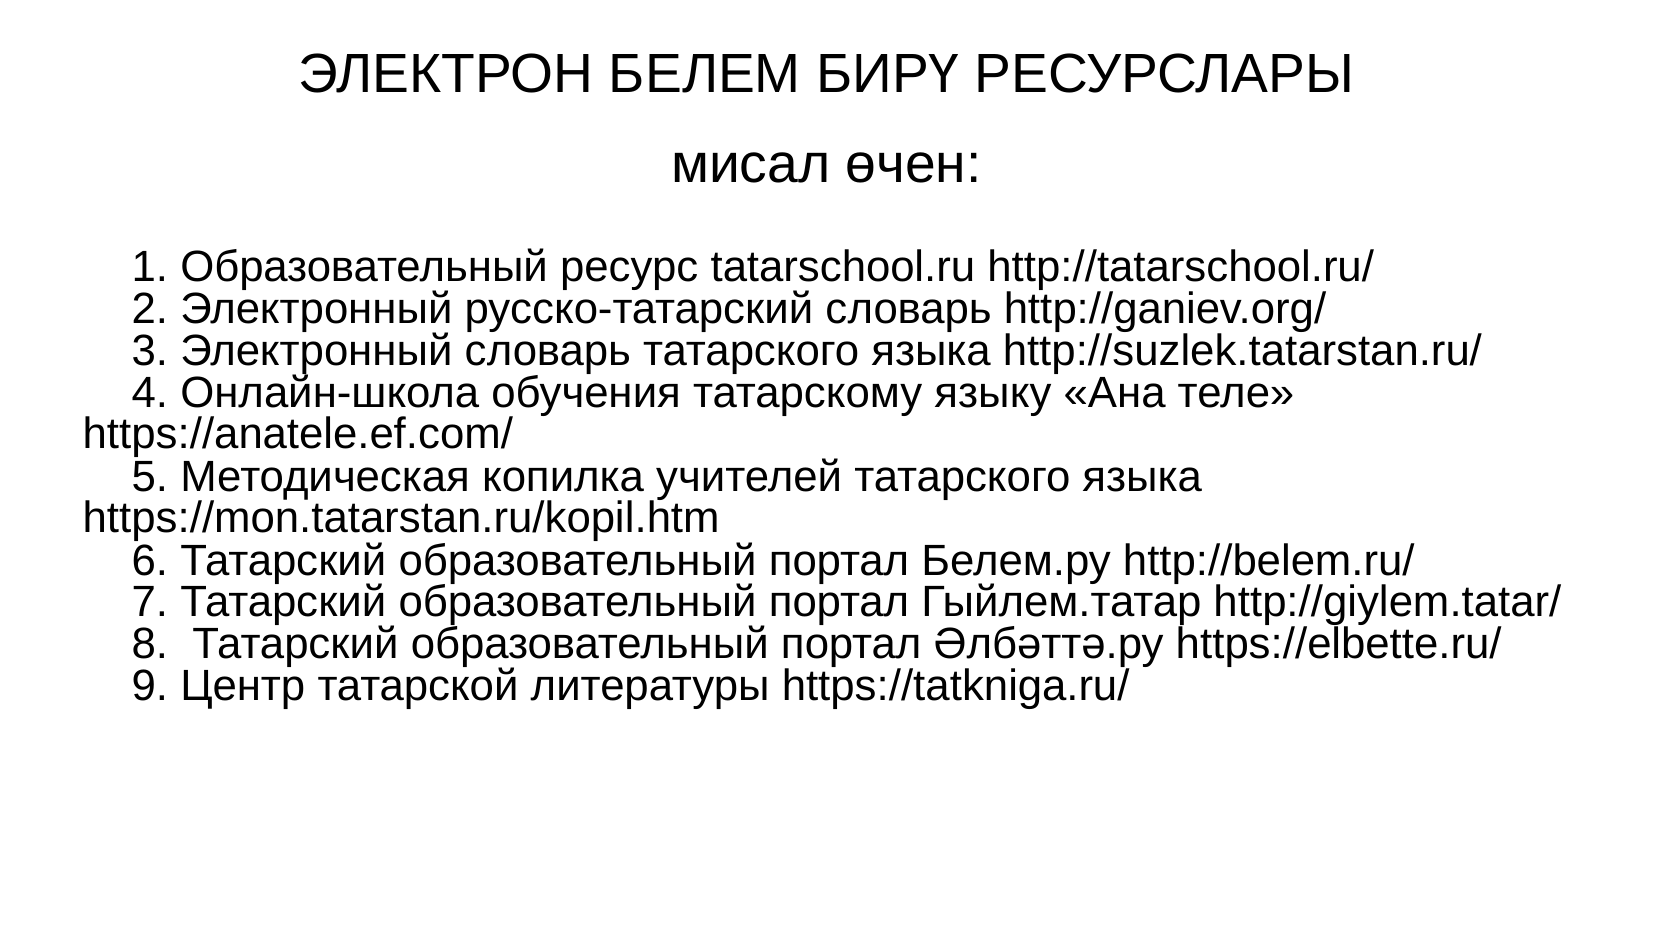

ЭЛЕКТРОН БЕЛЕМ БИРҮ РЕСУРСЛАРЫ
мисал өчен:
 1. Образовательный ресурс tatarschool.ru http://tatarschool.ru/
 2. Электронный русско-татарский словарь http://ganiev.org/
 3. Электронный словарь татарского языка http://suzlek.tatarstan.ru/
 4. Онлайн-школа обучения татарскому языку «Ана теле» https://anatele.ef.com/
 5. Методическая копилка учителей татарского языка https://mon.tatarstan.ru/kopil.htm
 6. Татарский образовательный портал Белем.ру http://belem.ru/
 7. Татарский образовательный портал Гыйлем.татар http://giylem.tatar/
 8. Татарский образовательный портал Әлбәттә.ру https://elbette.ru/
 9. Центр татарской литературы https://tatkniga.ru/